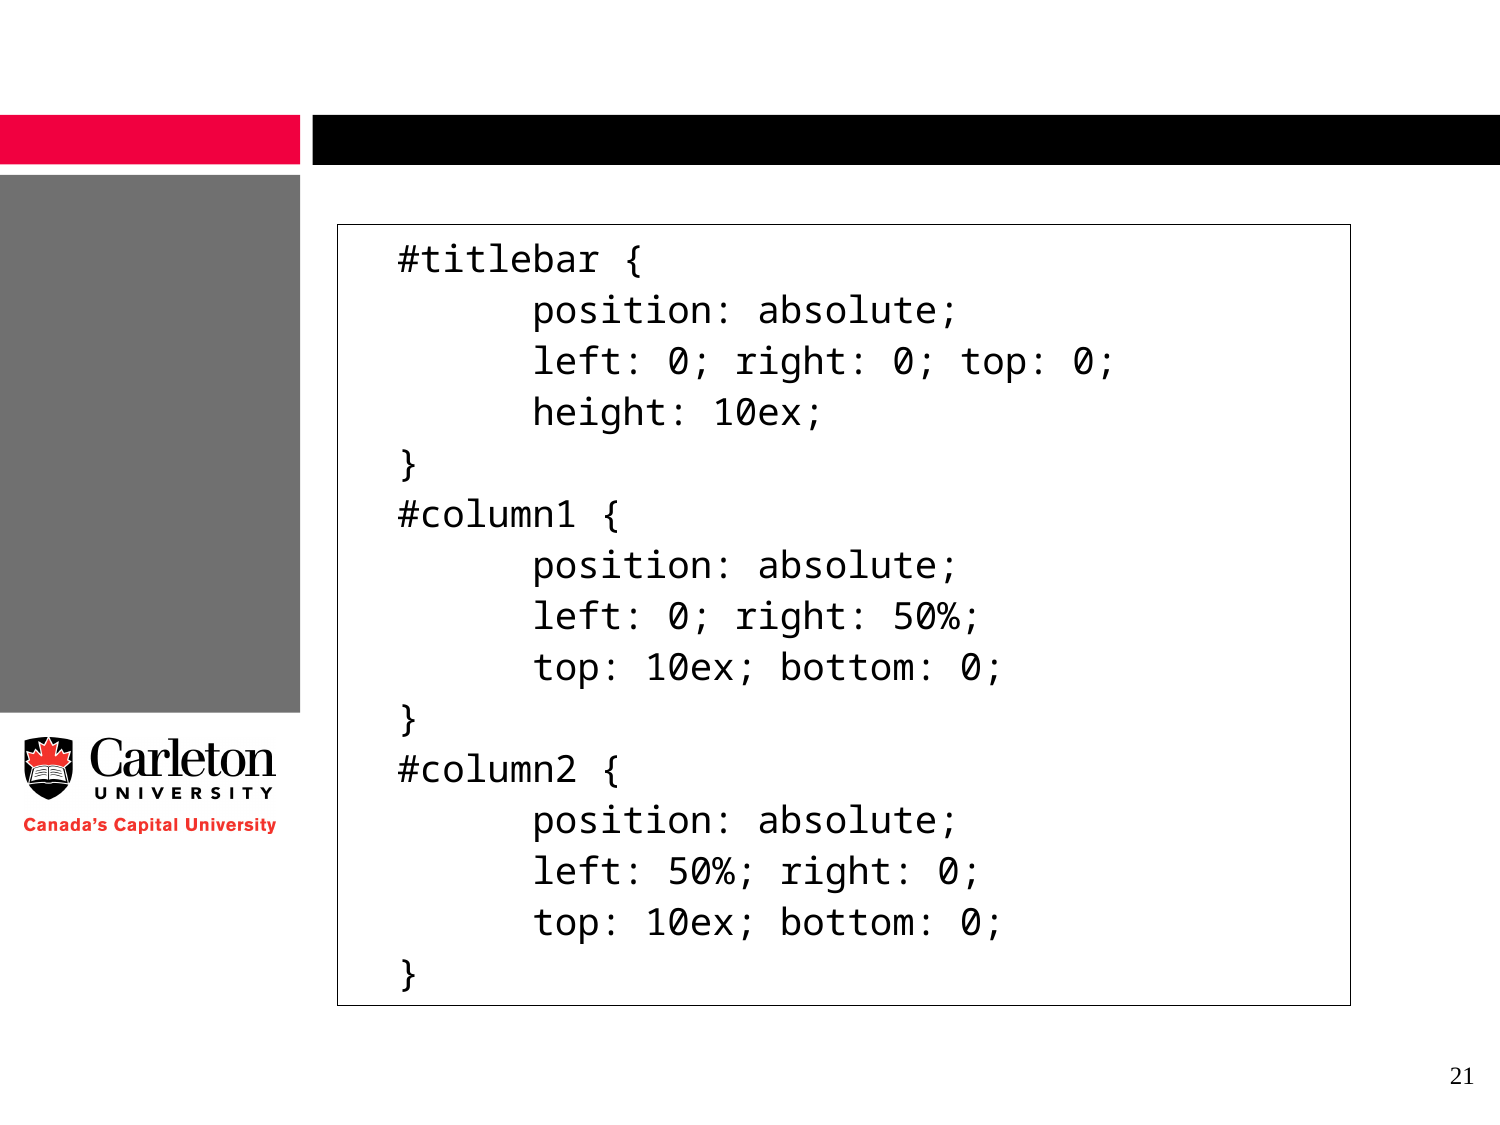

#titlebar {
 position: absolute;
 left: 0; right: 0; top: 0;
 height: 10ex;
 }
 #column1 {
 position: absolute;
 left: 0; right: 50%;
 top: 10ex; bottom: 0;
 }
 #column2 {
 position: absolute;
 left: 50%; right: 0;
 top: 10ex; bottom: 0;
 }
21